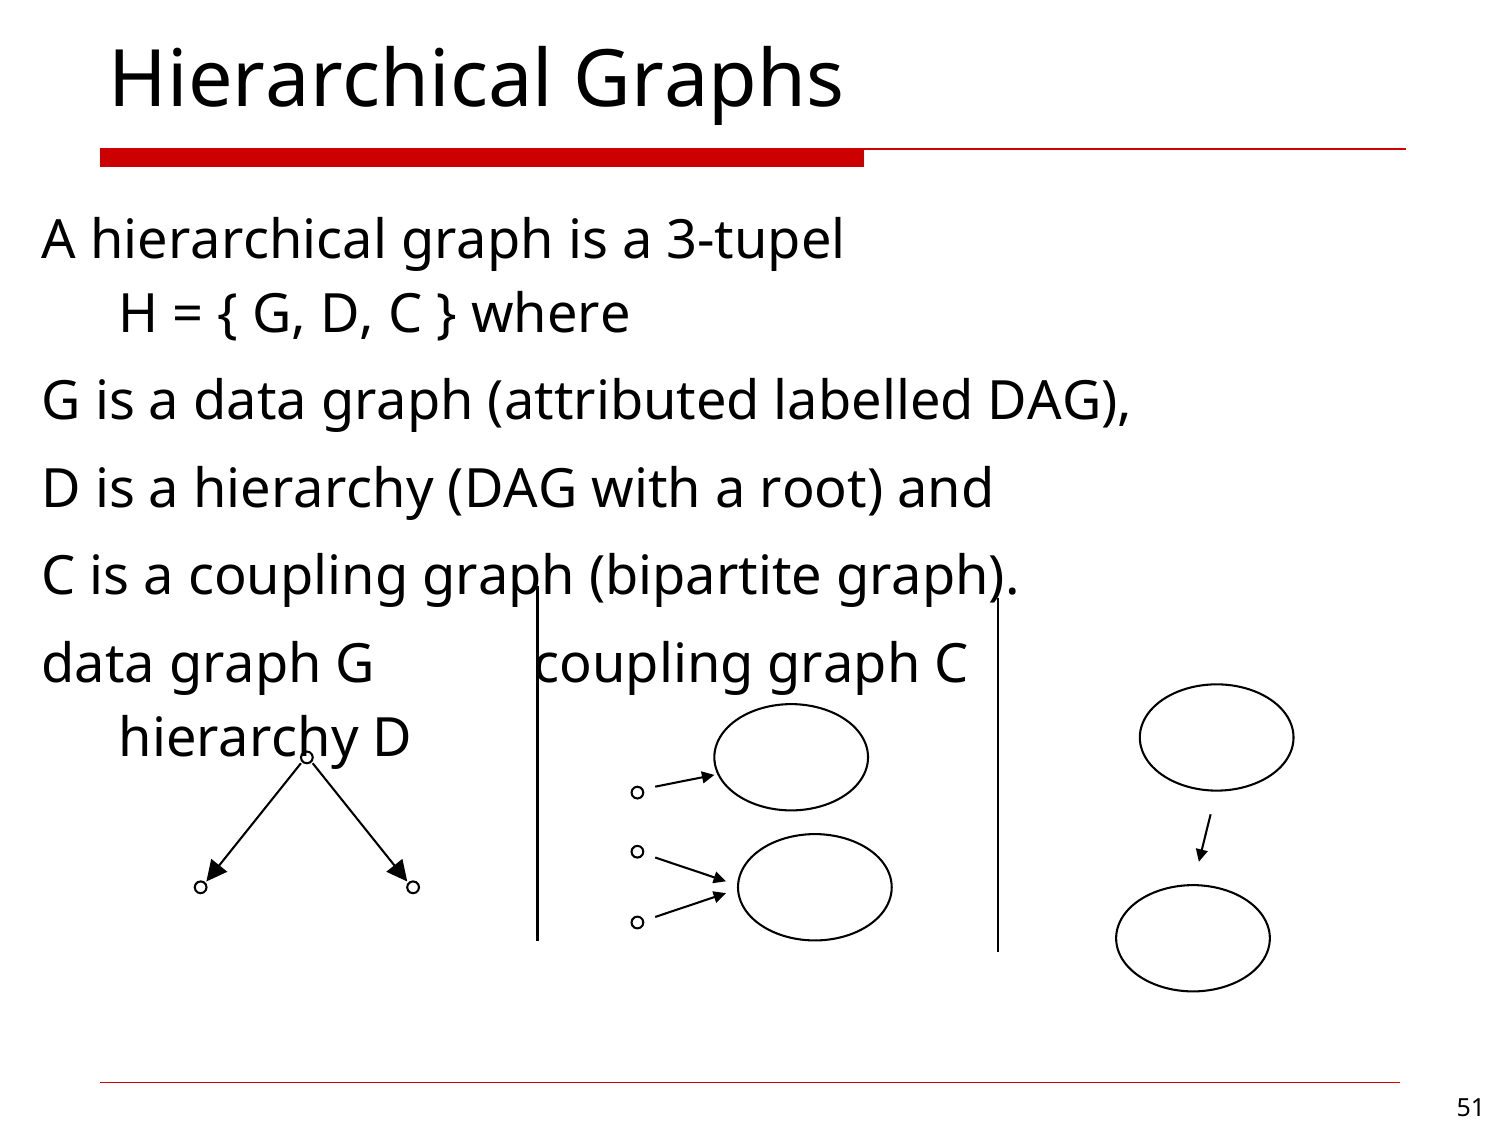

# Hierarchical Graphs
A hierarchical graph is a 3-tupel
H = { G, D, C } where
G is a data graph (attributed labelled DAG),
D is a hierarchy (DAG with a root) and
C is a coupling graph (bipartite graph).
data graph G	 coupling graph C 	 hierarchy D
51